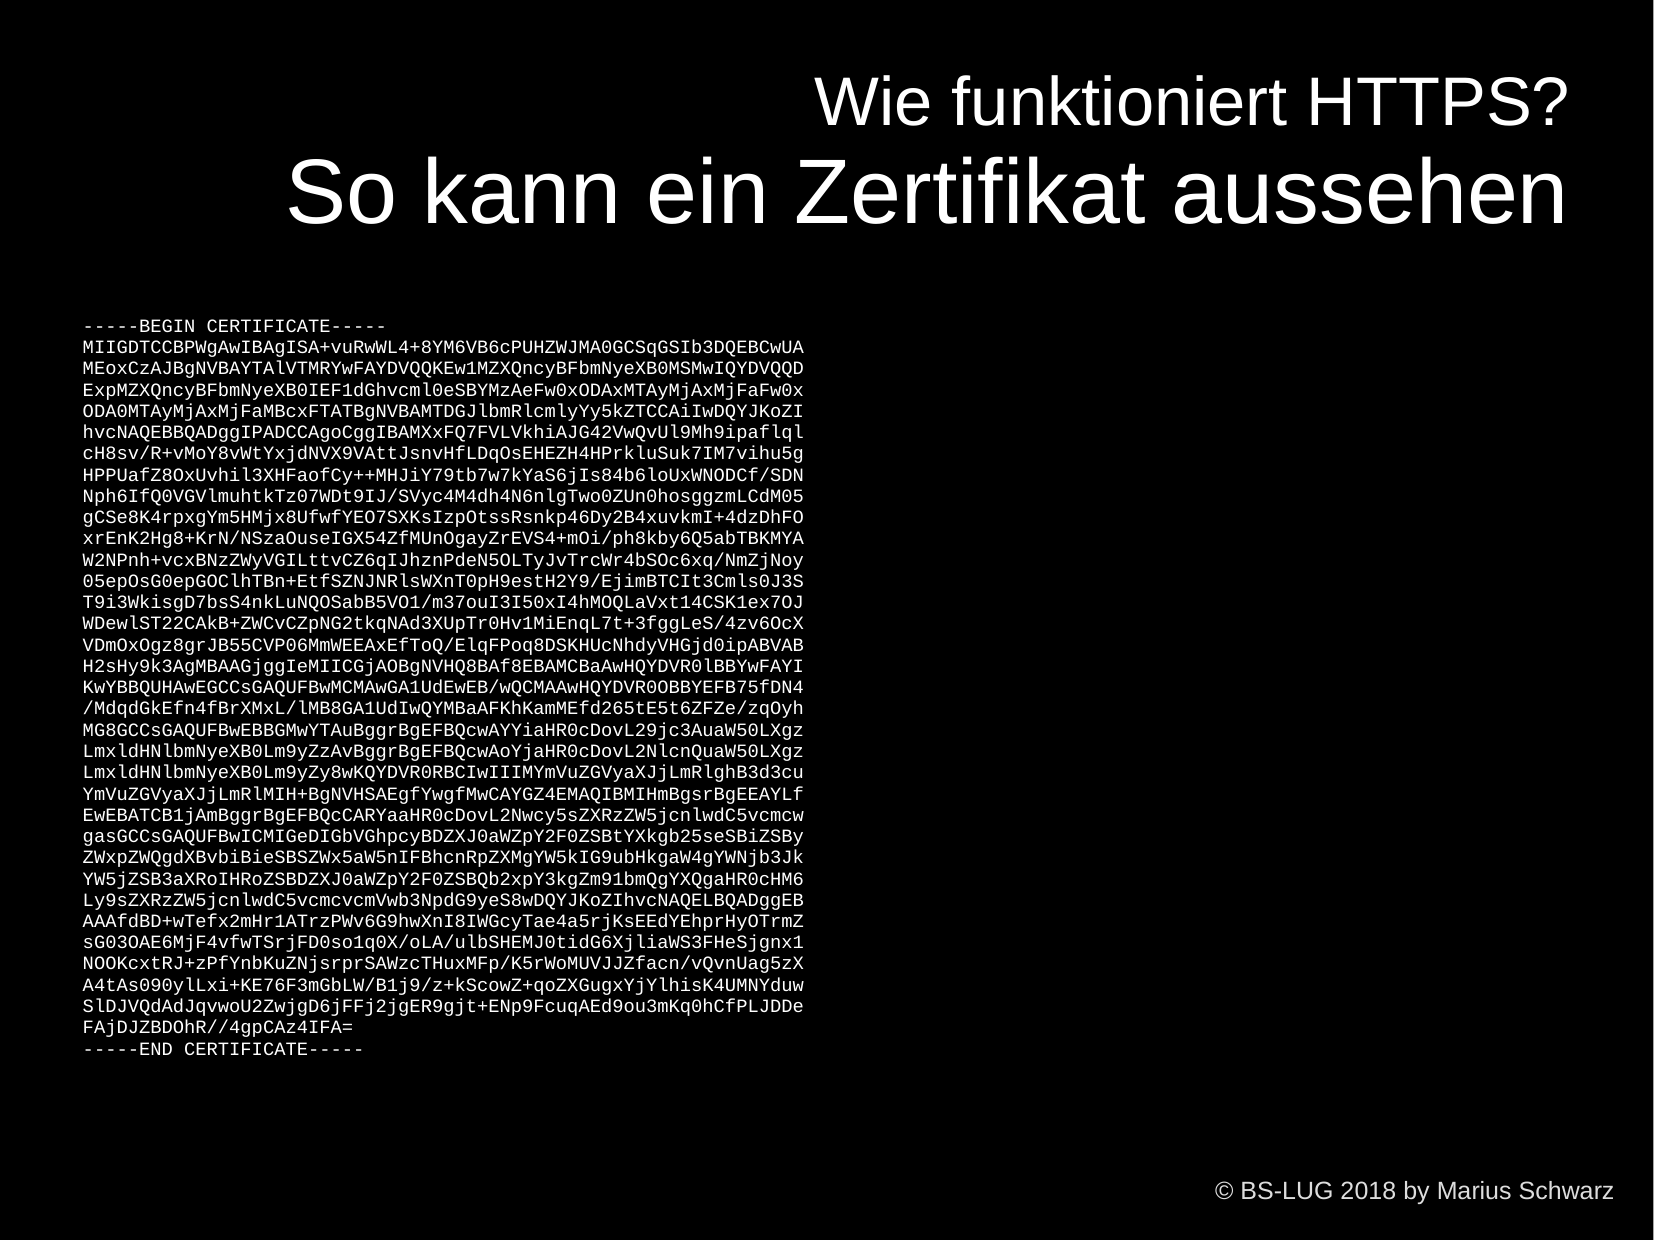

# Wie funktioniert HTTPS? So kann ein Zertifikat aussehen
-----BEGIN CERTIFICATE-----
MIIGDTCCBPWgAwIBAgISA+vuRwWL4+8YM6VB6cPUHZWJMA0GCSqGSIb3DQEBCwUA
MEoxCzAJBgNVBAYTAlVTMRYwFAYDVQQKEw1MZXQncyBFbmNyeXB0MSMwIQYDVQQD
ExpMZXQncyBFbmNyeXB0IEF1dGhvcml0eSBYMzAeFw0xODAxMTAyMjAxMjFaFw0x
ODA0MTAyMjAxMjFaMBcxFTATBgNVBAMTDGJlbmRlcmlyYy5kZTCCAiIwDQYJKoZI
hvcNAQEBBQADggIPADCCAgoCggIBAMXxFQ7FVLVkhiAJG42VwQvUl9Mh9ipaflql
cH8sv/R+vMoY8vWtYxjdNVX9VAttJsnvHfLDqOsEHEZH4HPrkluSuk7IM7vihu5g
HPPUafZ8OxUvhil3XHFaofCy++MHJiY79tb7w7kYaS6jIs84b6loUxWNODCf/SDN
Nph6IfQ0VGVlmuhtkTz07WDt9IJ/SVyc4M4dh4N6nlgTwo0ZUn0hosggzmLCdM05
gCSe8K4rpxgYm5HMjx8UfwfYEO7SXKsIzpOtssRsnkp46Dy2B4xuvkmI+4dzDhFO
xrEnK2Hg8+KrN/NSzaOuseIGX54ZfMUnOgayZrEVS4+mOi/ph8kby6Q5abTBKMYA
W2NPnh+vcxBNzZWyVGILttvCZ6qIJhznPdeN5OLTyJvTrcWr4bSOc6xq/NmZjNoy
05epOsG0epGOClhTBn+EtfSZNJNRlsWXnT0pH9estH2Y9/EjimBTCIt3Cmls0J3S
T9i3WkisgD7bsS4nkLuNQOSabB5VO1/m37ouI3I50xI4hMOQLaVxt14CSK1ex7OJ
WDewlST22CAkB+ZWCvCZpNG2tkqNAd3XUpTr0Hv1MiEnqL7t+3fggLeS/4zv6OcX
VDmOxOgz8grJB55CVP06MmWEEAxEfToQ/ElqFPoq8DSKHUcNhdyVHGjd0ipABVAB
H2sHy9k3AgMBAAGjggIeMIICGjAOBgNVHQ8BAf8EBAMCBaAwHQYDVR0lBBYwFAYI
KwYBBQUHAwEGCCsGAQUFBwMCMAwGA1UdEwEB/wQCMAAwHQYDVR0OBBYEFB75fDN4
/MdqdGkEfn4fBrXMxL/lMB8GA1UdIwQYMBaAFKhKamMEfd265tE5t6ZFZe/zqOyh
MG8GCCsGAQUFBwEBBGMwYTAuBggrBgEFBQcwAYYiaHR0cDovL29jc3AuaW50LXgz
LmxldHNlbmNyeXB0Lm9yZzAvBggrBgEFBQcwAoYjaHR0cDovL2NlcnQuaW50LXgz
LmxldHNlbmNyeXB0Lm9yZy8wKQYDVR0RBCIwIIIMYmVuZGVyaXJjLmRlghB3d3cu
YmVuZGVyaXJjLmRlMIH+BgNVHSAEgfYwgfMwCAYGZ4EMAQIBMIHmBgsrBgEEAYLf
EwEBATCB1jAmBggrBgEFBQcCARYaaHR0cDovL2Nwcy5sZXRzZW5jcnlwdC5vcmcw
gasGCCsGAQUFBwICMIGeDIGbVGhpcyBDZXJ0aWZpY2F0ZSBtYXkgb25seSBiZSBy
ZWxpZWQgdXBvbiBieSBSZWx5aW5nIFBhcnRpZXMgYW5kIG9ubHkgaW4gYWNjb3Jk
YW5jZSB3aXRoIHRoZSBDZXJ0aWZpY2F0ZSBQb2xpY3kgZm91bmQgYXQgaHR0cHM6
Ly9sZXRzZW5jcnlwdC5vcmcvcmVwb3NpdG9yeS8wDQYJKoZIhvcNAQELBQADggEB
AAAfdBD+wTefx2mHr1ATrzPWv6G9hwXnI8IWGcyTae4a5rjKsEEdYEhprHyOTrmZ
sG03OAE6MjF4vfwTSrjFD0so1q0X/oLA/ulbSHEMJ0tidG6XjliaWS3FHeSjgnx1
NOOKcxtRJ+zPfYnbKuZNjsrprSAWzcTHuxMFp/K5rWoMUVJJZfacn/vQvnUag5zX
A4tAs090ylLxi+KE76F3mGbLW/B1j9/z+kScowZ+qoZXGugxYjYlhisK4UMNYduw
SlDJVQdAdJqvwoU2ZwjgD6jFFj2jgER9gjt+ENp9FcuqAEd9ou3mKq0hCfPLJDDe
FAjDJZBDOhR//4gpCAz4IFA=
-----END CERTIFICATE-----
© BS-LUG 2018 by Marius Schwarz